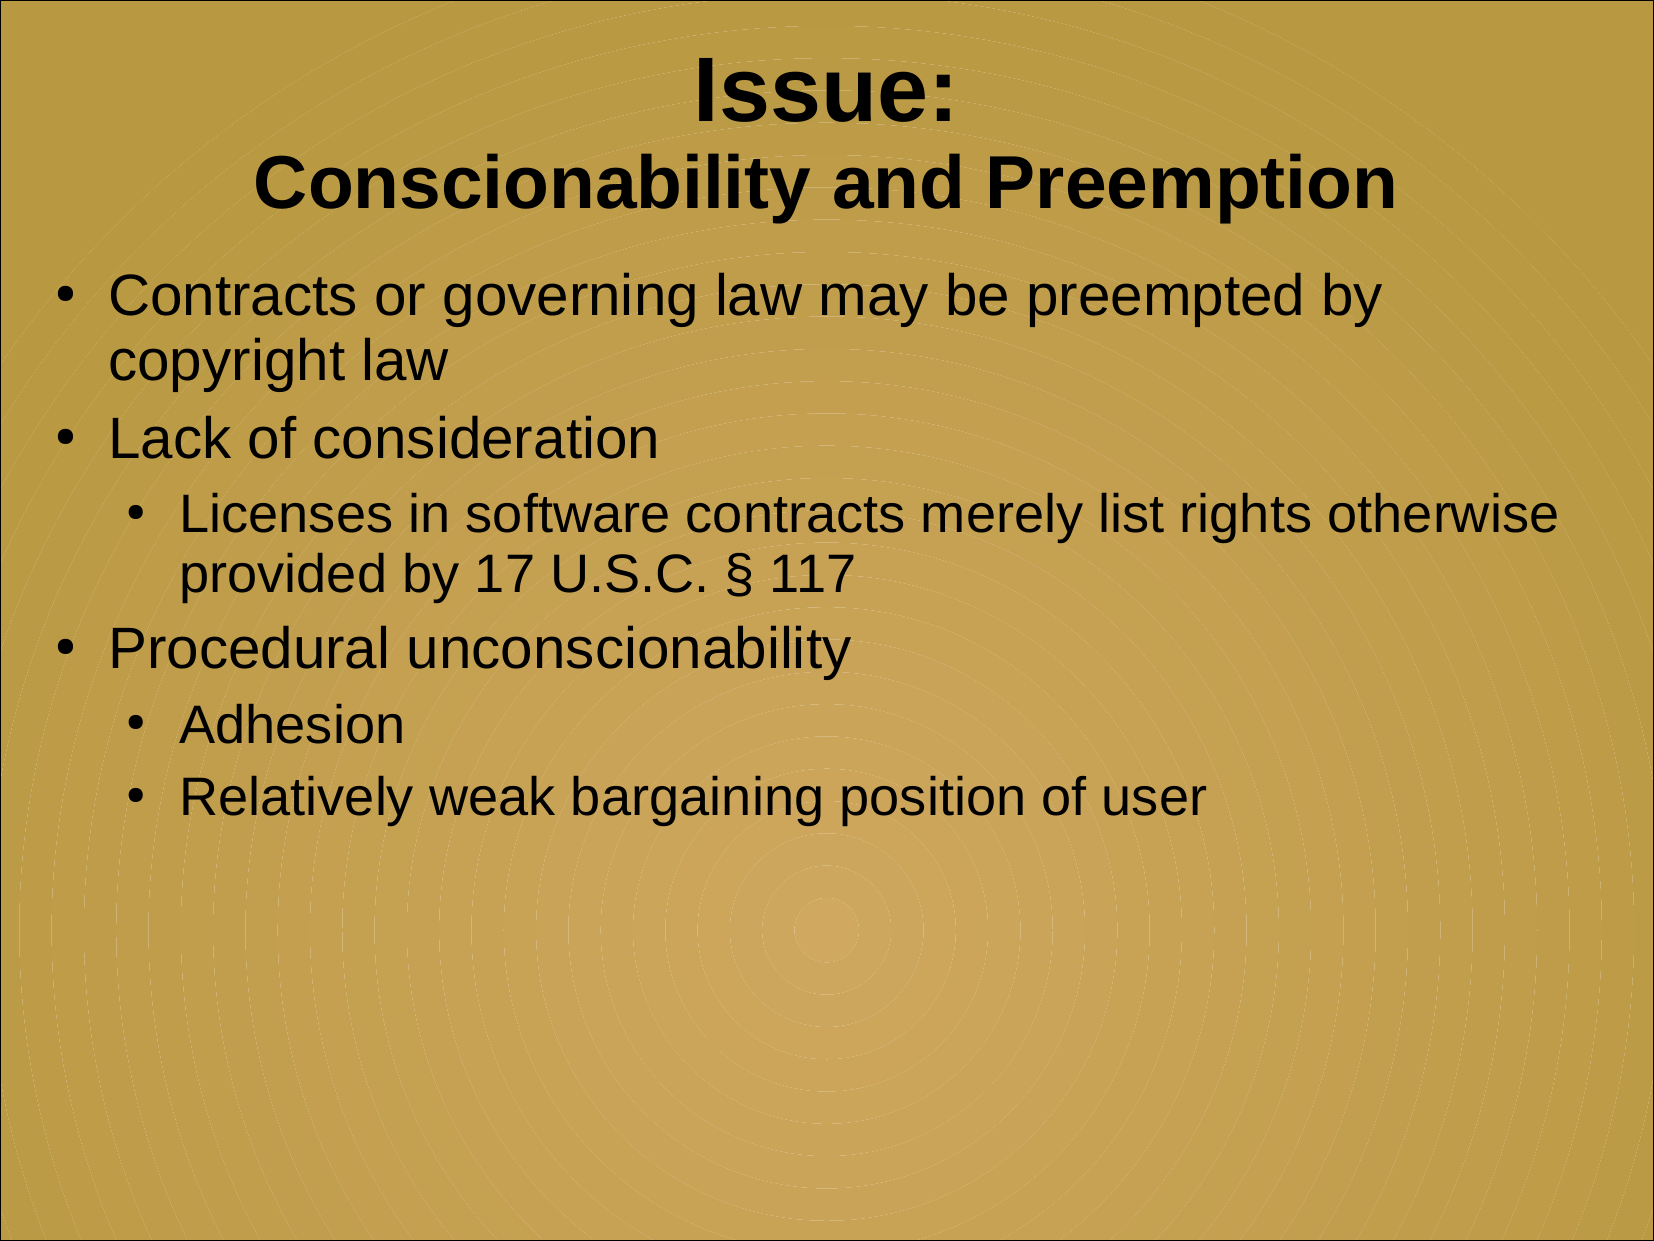

# Issue: Conscionability and Preemption
Contracts or governing law may be preempted by copyright law
Lack of consideration
Licenses in software contracts merely list rights otherwise provided by 17 U.S.C. § 117
Procedural unconscionability
Adhesion
Relatively weak bargaining position of user